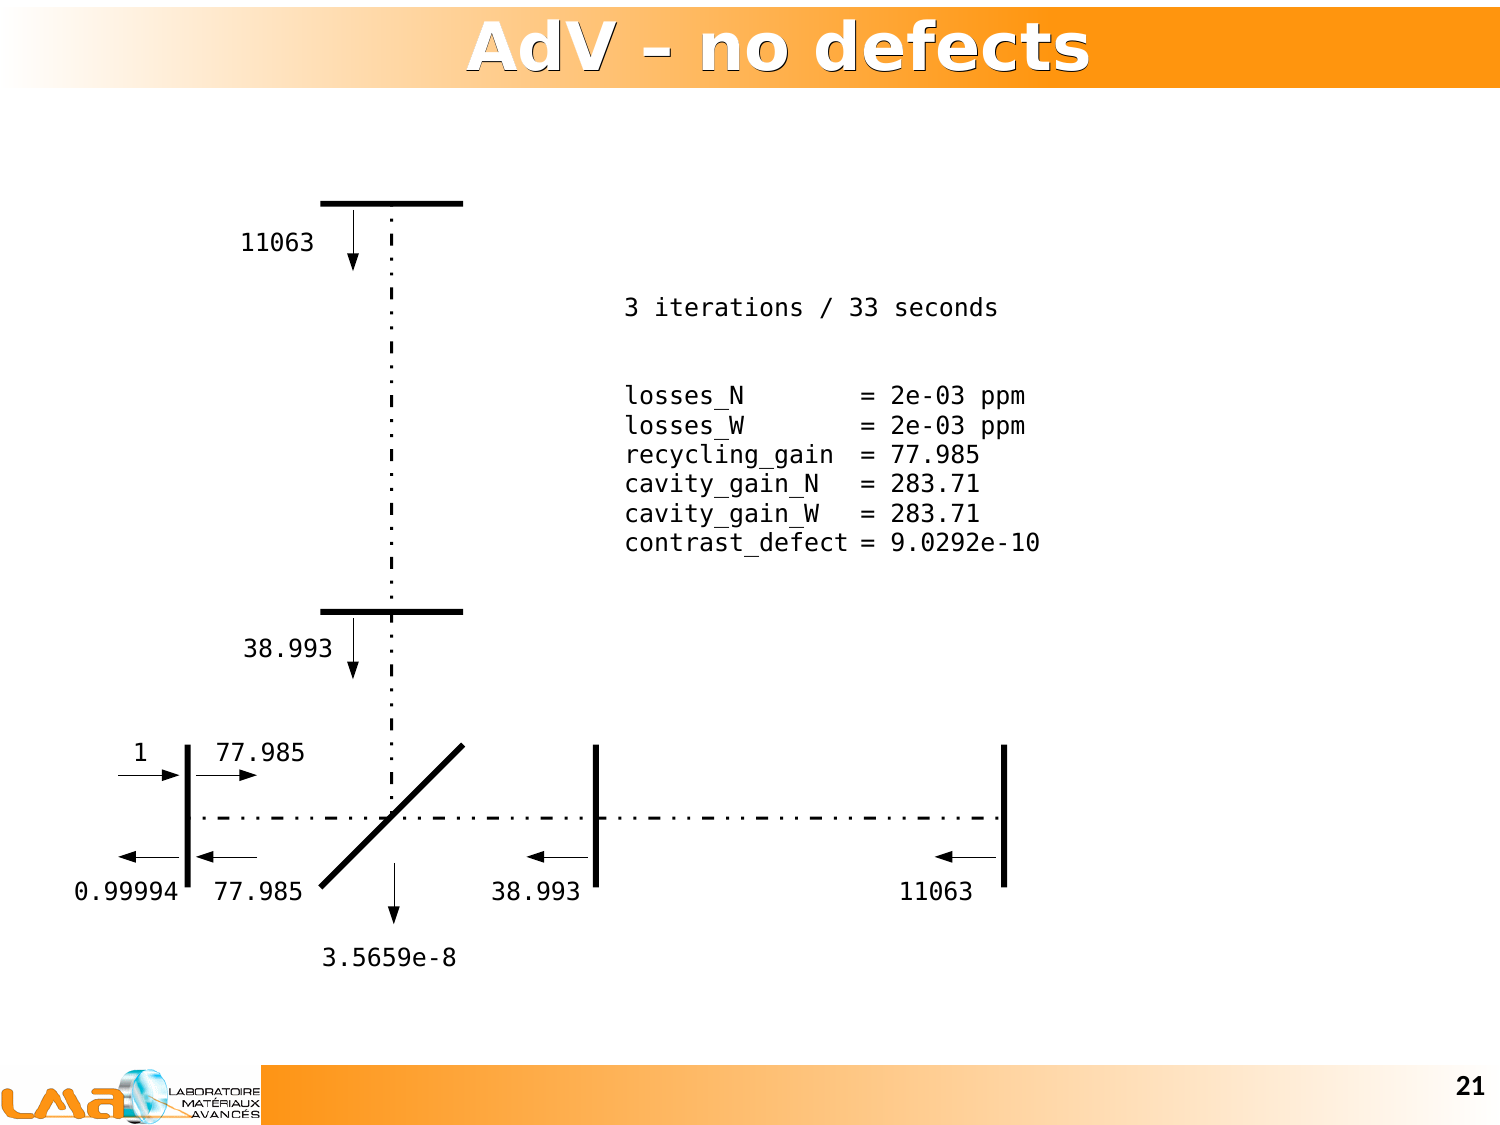

# AdV – no defects
11063
3 iterations / 33 seconds
losses_N 		= 2e-03 ppm
losses_W 		= 2e-03 ppm
recycling_gain 	= 77.985
cavity_gain_N 	= 283.71
cavity_gain_W 	= 283.71
contrast_defect	= 9.0292e-10
38.993
dark fringe
1
77.985
0.99994
38.993
11063
77.985
3.5659e-8
21